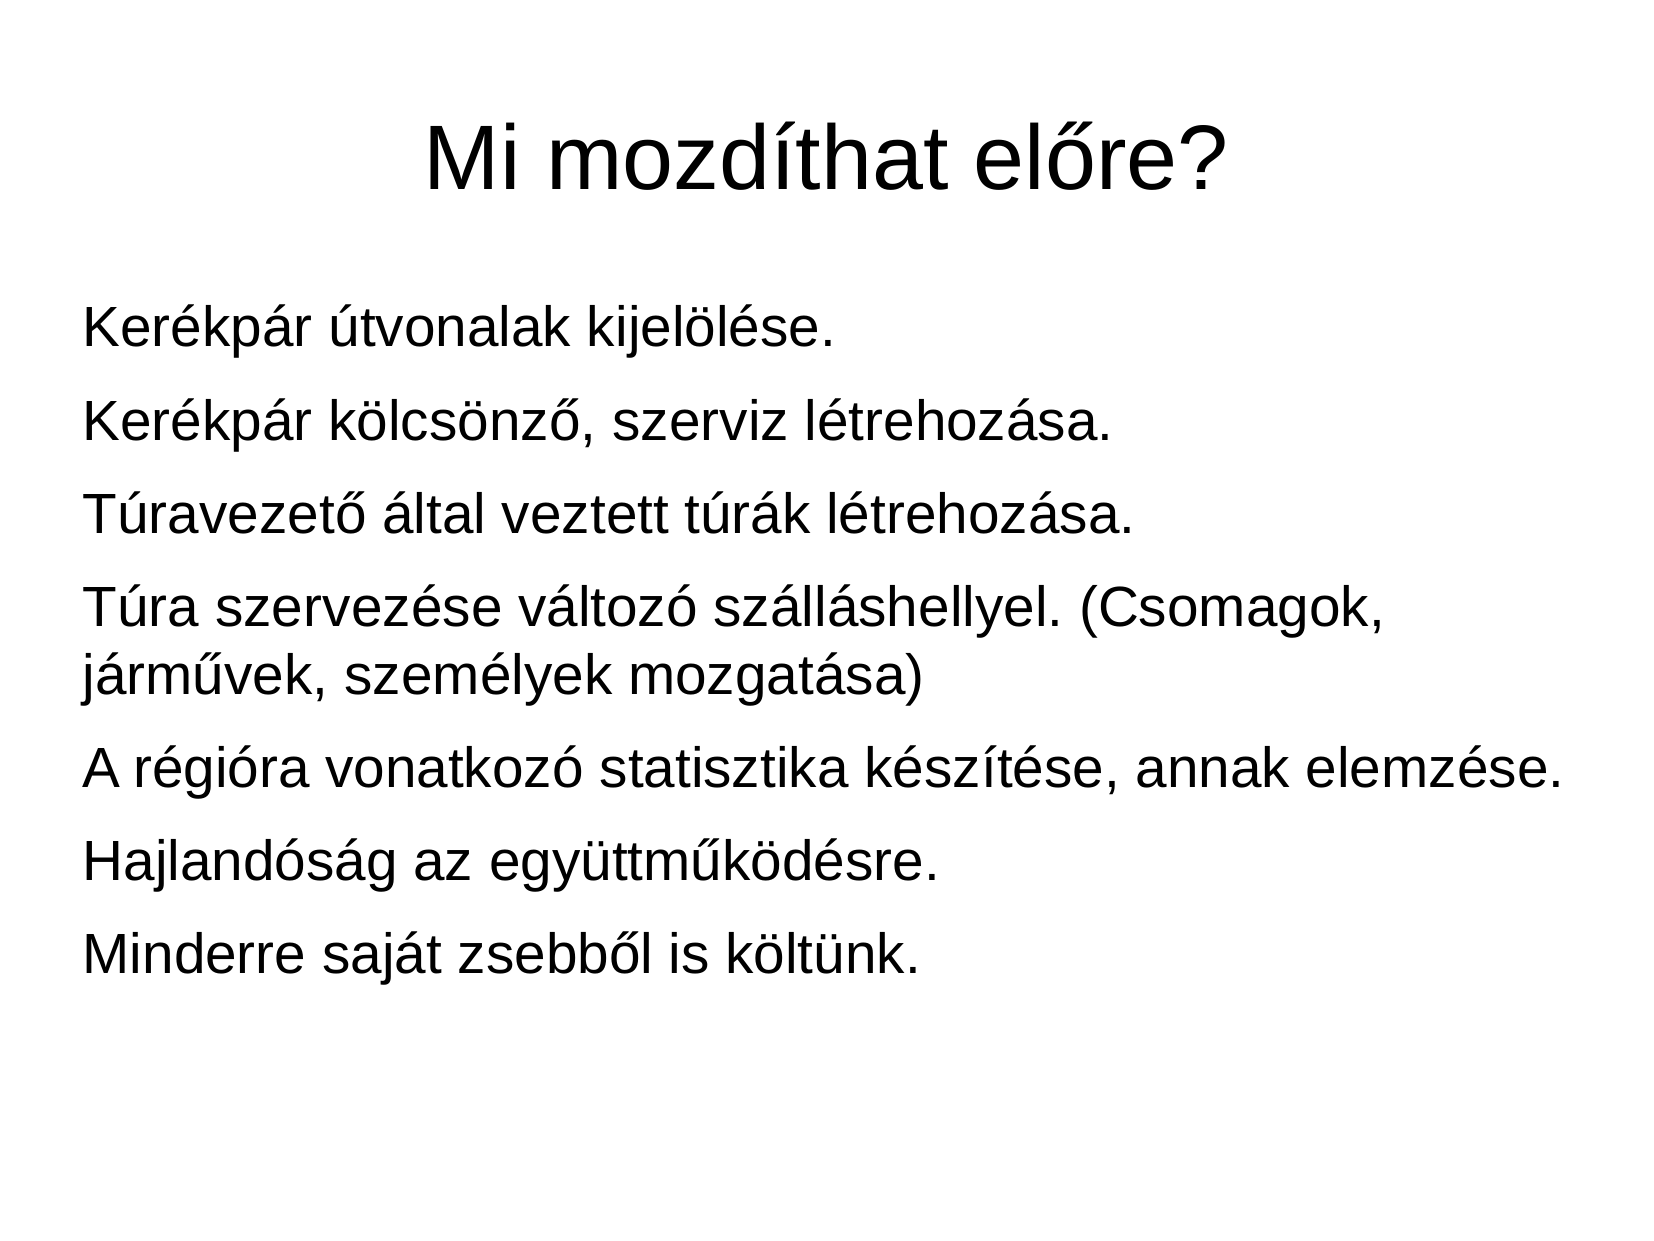

# Mi mozdíthat előre?
Kerékpár útvonalak kijelölése.
Kerékpár kölcsönző, szerviz létrehozása.
Túravezető által veztett túrák létrehozása.
Túra szervezése változó szálláshellyel. (Csomagok, járművek, személyek mozgatása)
A régióra vonatkozó statisztika készítése, annak elemzése.
Hajlandóság az együttműködésre.
Minderre saját zsebből is költünk.